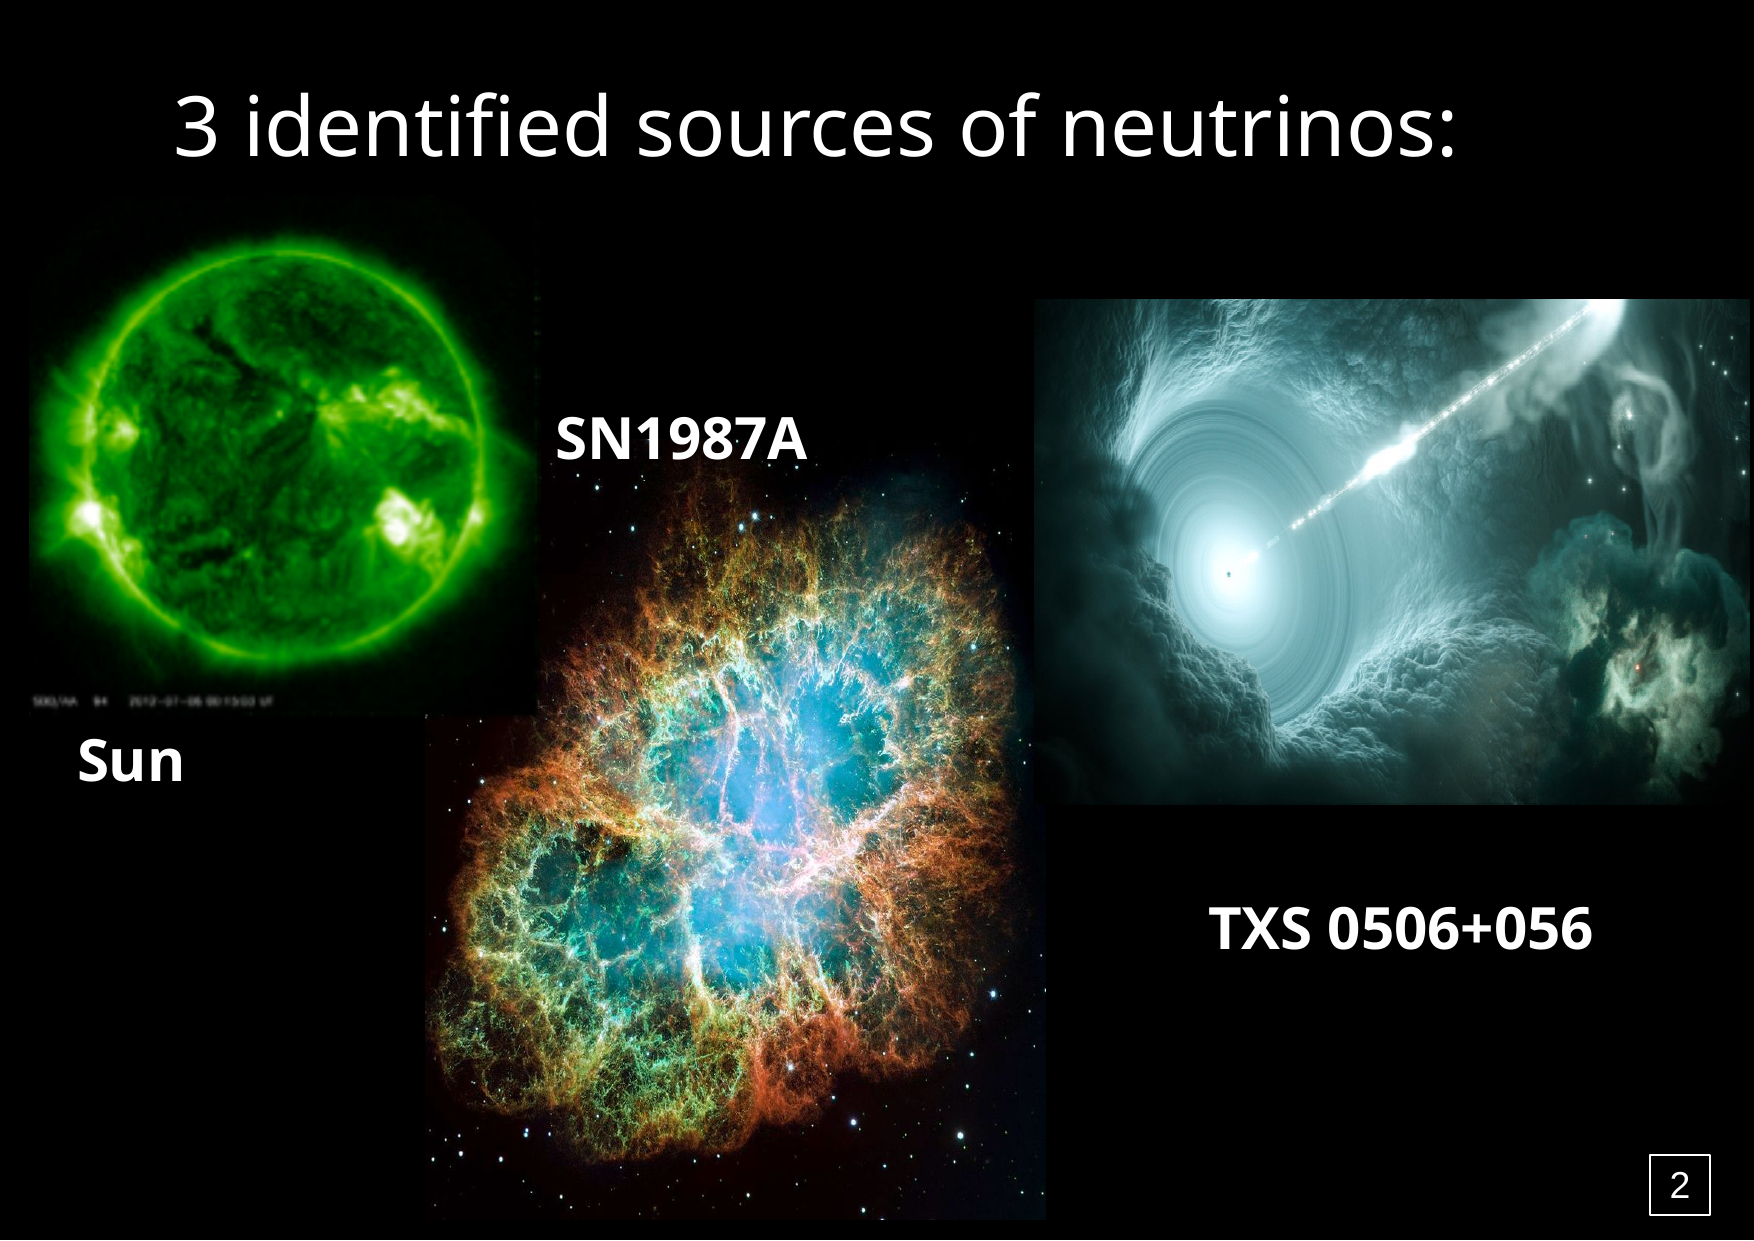

3 identified sources of neutrinos:
SN1987A
Sun
TXS 0506+056
2